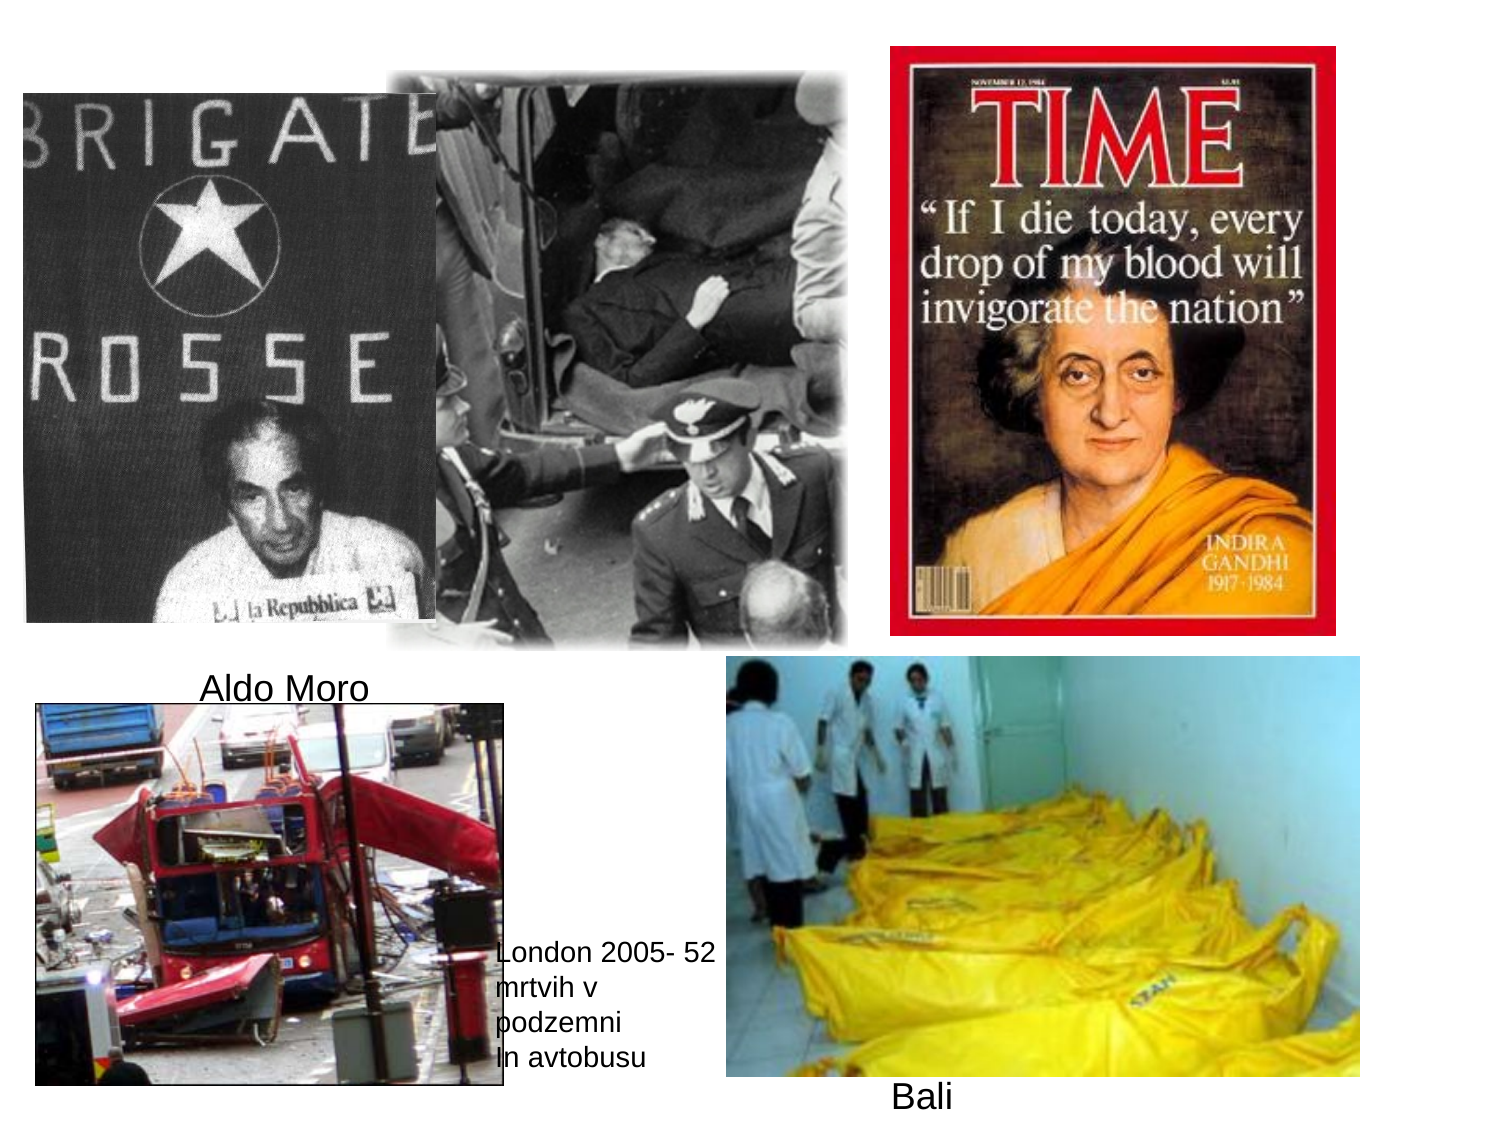

Aldo Moro
London 2005- 52
mrtvih v podzemni
In avtobusu
Bali